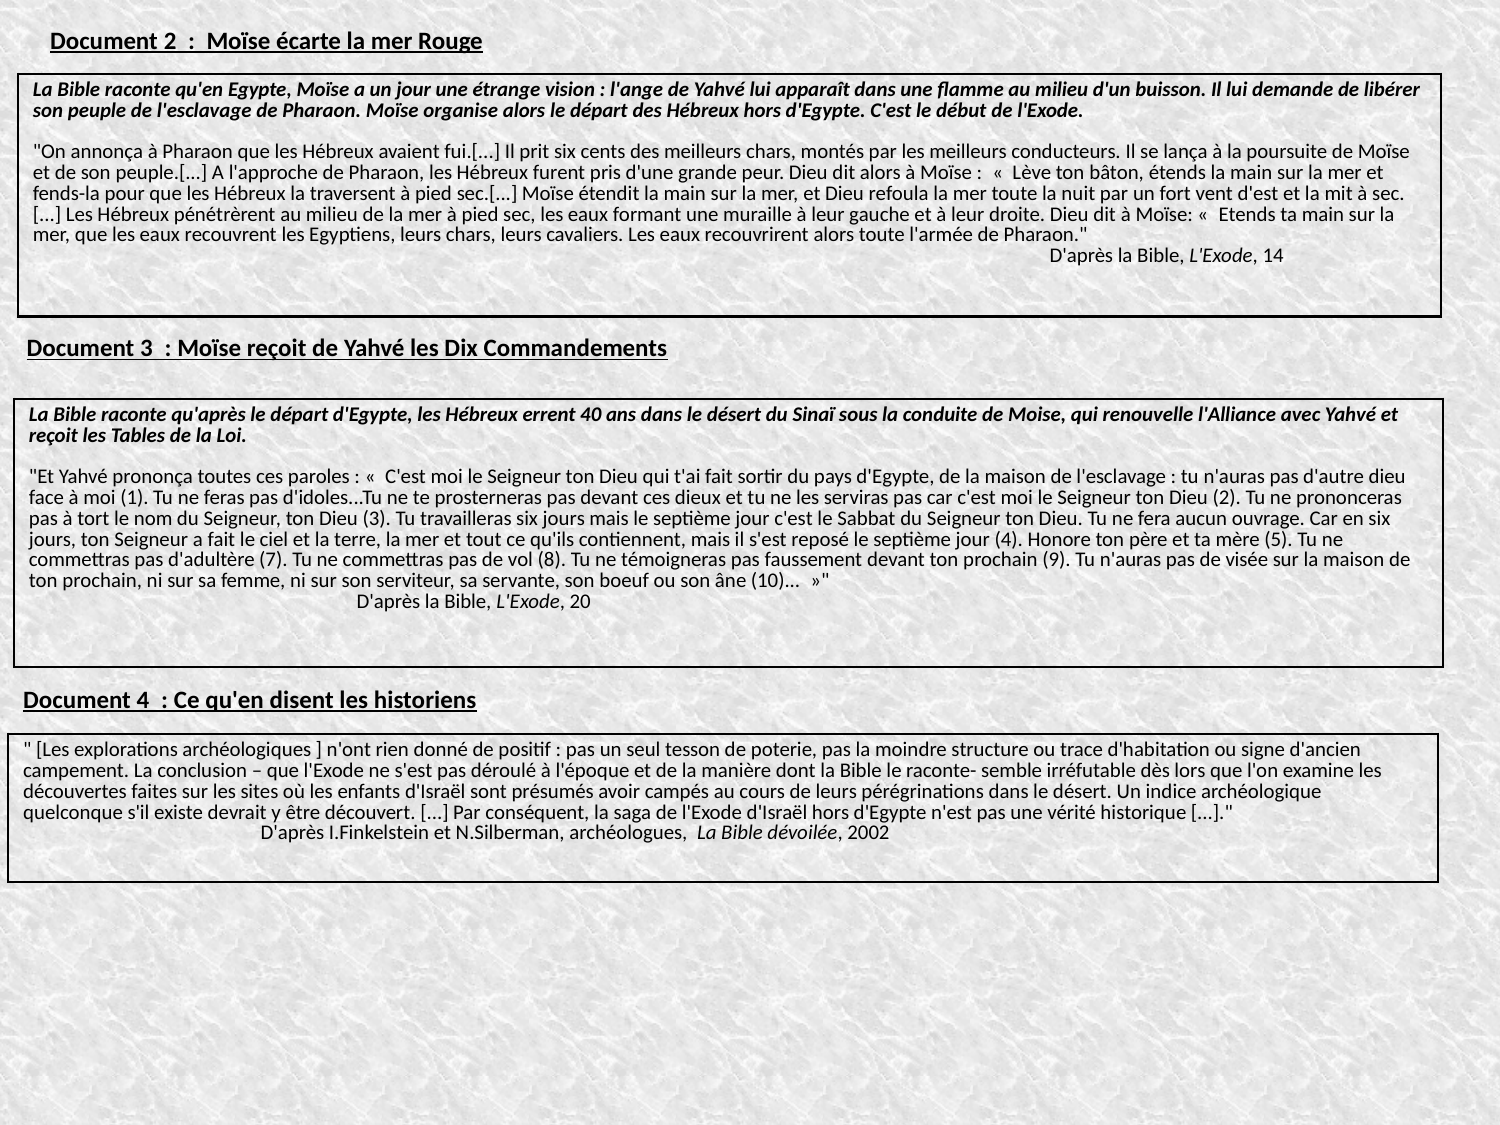

Document 2  : Moïse écarte la mer Rouge
| La Bible raconte qu'en Egypte, Moïse a un jour une étrange vision : l'ange de Yahvé lui apparaît dans une flamme au milieu d'un buisson. Il lui demande de libérer son peuple de l'esclavage de Pharaon. Moïse organise alors le départ des Hébreux hors d'Egypte. C'est le début de l'Exode. "On annonça à Pharaon que les Hébreux avaient fui.[...] Il prit six cents des meilleurs chars, montés par les meilleurs conducteurs. Il se lança à la poursuite de Moïse et de son peuple.[...] A l'approche de Pharaon, les Hébreux furent pris d'une grande peur. Dieu dit alors à Moïse :  «  Lève ton bâton, étends la main sur la mer et fends-la pour que les Hébreux la traversent à pied sec.[...] Moïse étendit la main sur la mer, et Dieu refoula la mer toute la nuit par un fort vent d'est et la mit à sec.[...] Les Hébreux pénétrèrent au milieu de la mer à pied sec, les eaux formant une muraille à leur gauche et à leur droite. Dieu dit à Moïse: «  Etends ta main sur la mer, que les eaux recouvrent les Egyptiens, leurs chars, leurs cavaliers. Les eaux recouvrirent alors toute l'armée de Pharaon." D'après la Bible, L'Exode, 14 |
| --- |
Document 3  : Moïse reçoit de Yahvé les Dix Commandements
| La Bible raconte qu'après le départ d'Egypte, les Hébreux errent 40 ans dans le désert du Sinaï sous la conduite de Moise, qui renouvelle l'Alliance avec Yahvé et reçoit les Tables de la Loi. "Et Yahvé prononça toutes ces paroles : «  C'est moi le Seigneur ton Dieu qui t'ai fait sortir du pays d'Egypte, de la maison de l'esclavage : tu n'auras pas d'autre dieu face à moi (1). Tu ne feras pas d'idoles...Tu ne te prosterneras pas devant ces dieux et tu ne les serviras pas car c'est moi le Seigneur ton Dieu (2). Tu ne prononceras pas à tort le nom du Seigneur, ton Dieu (3). Tu travailleras six jours mais le septième jour c'est le Sabbat du Seigneur ton Dieu. Tu ne fera aucun ouvrage. Car en six jours, ton Seigneur a fait le ciel et la terre, la mer et tout ce qu'ils contiennent, mais il s'est reposé le septième jour (4). Honore ton père et ta mère (5). Tu ne commettras pas d'adultère (7). Tu ne commettras pas de vol (8). Tu ne témoigneras pas faussement devant ton prochain (9). Tu n'auras pas de visée sur la maison de ton prochain, ni sur sa femme, ni sur son serviteur, sa servante, son boeuf ou son âne (10)...  »" D'après la Bible, L'Exode, 20 |
| --- |
Document 4  : Ce qu'en disent les historiens
| " [Les explorations archéologiques ] n'ont rien donné de positif : pas un seul tesson de poterie, pas la moindre structure ou trace d'habitation ou signe d'ancien campement. La conclusion – que l'Exode ne s'est pas déroulé à l'époque et de la manière dont la Bible le raconte- semble irréfutable dès lors que l'on examine les découvertes faites sur les sites où les enfants d'Israël sont présumés avoir campés au cours de leurs pérégrinations dans le désert. Un indice archéologique quelconque s'il existe devrait y être découvert. [...] Par conséquent, la saga de l'Exode d'Israël hors d'Egypte n'est pas une vérité historique [...]." D'après I.Finkelstein et N.Silberman, archéologues, La Bible dévoilée, 2002 |
| --- |